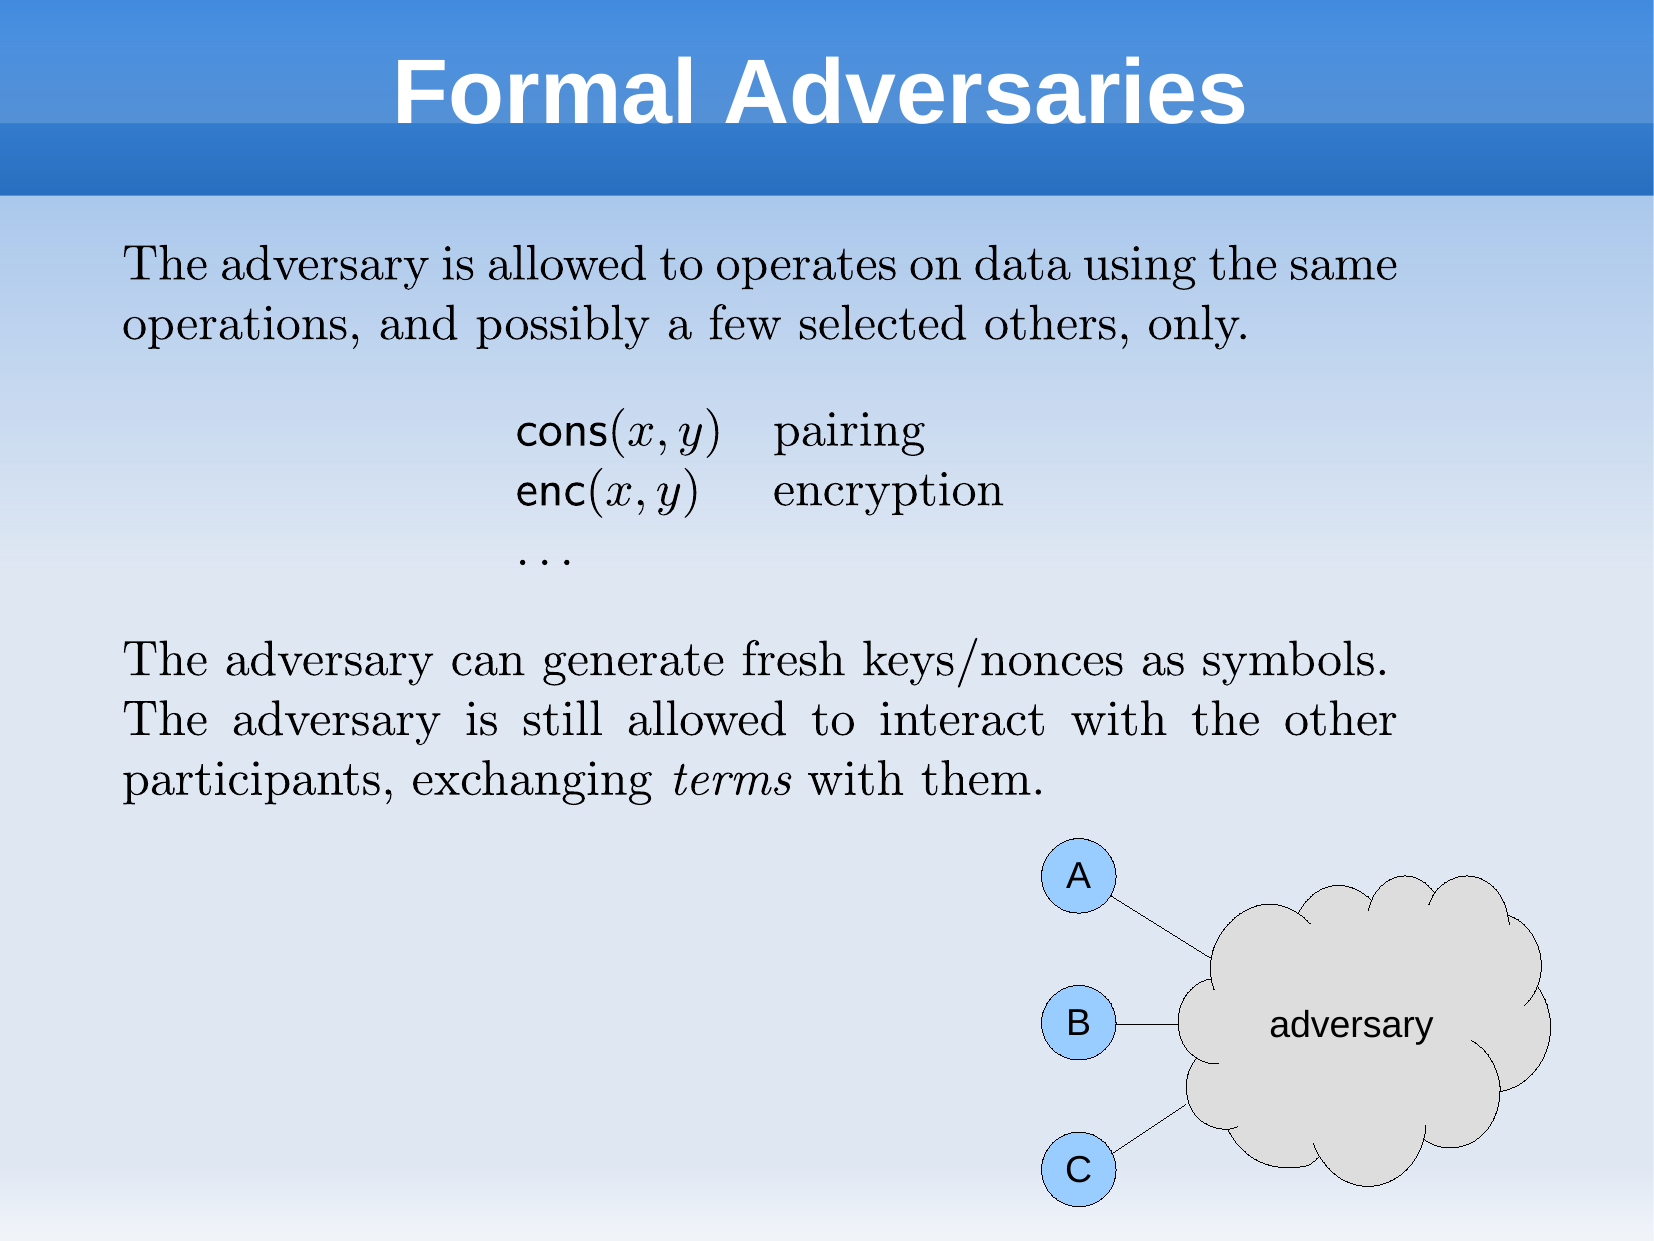

# Formal Adversaries
A
adversary
B
C